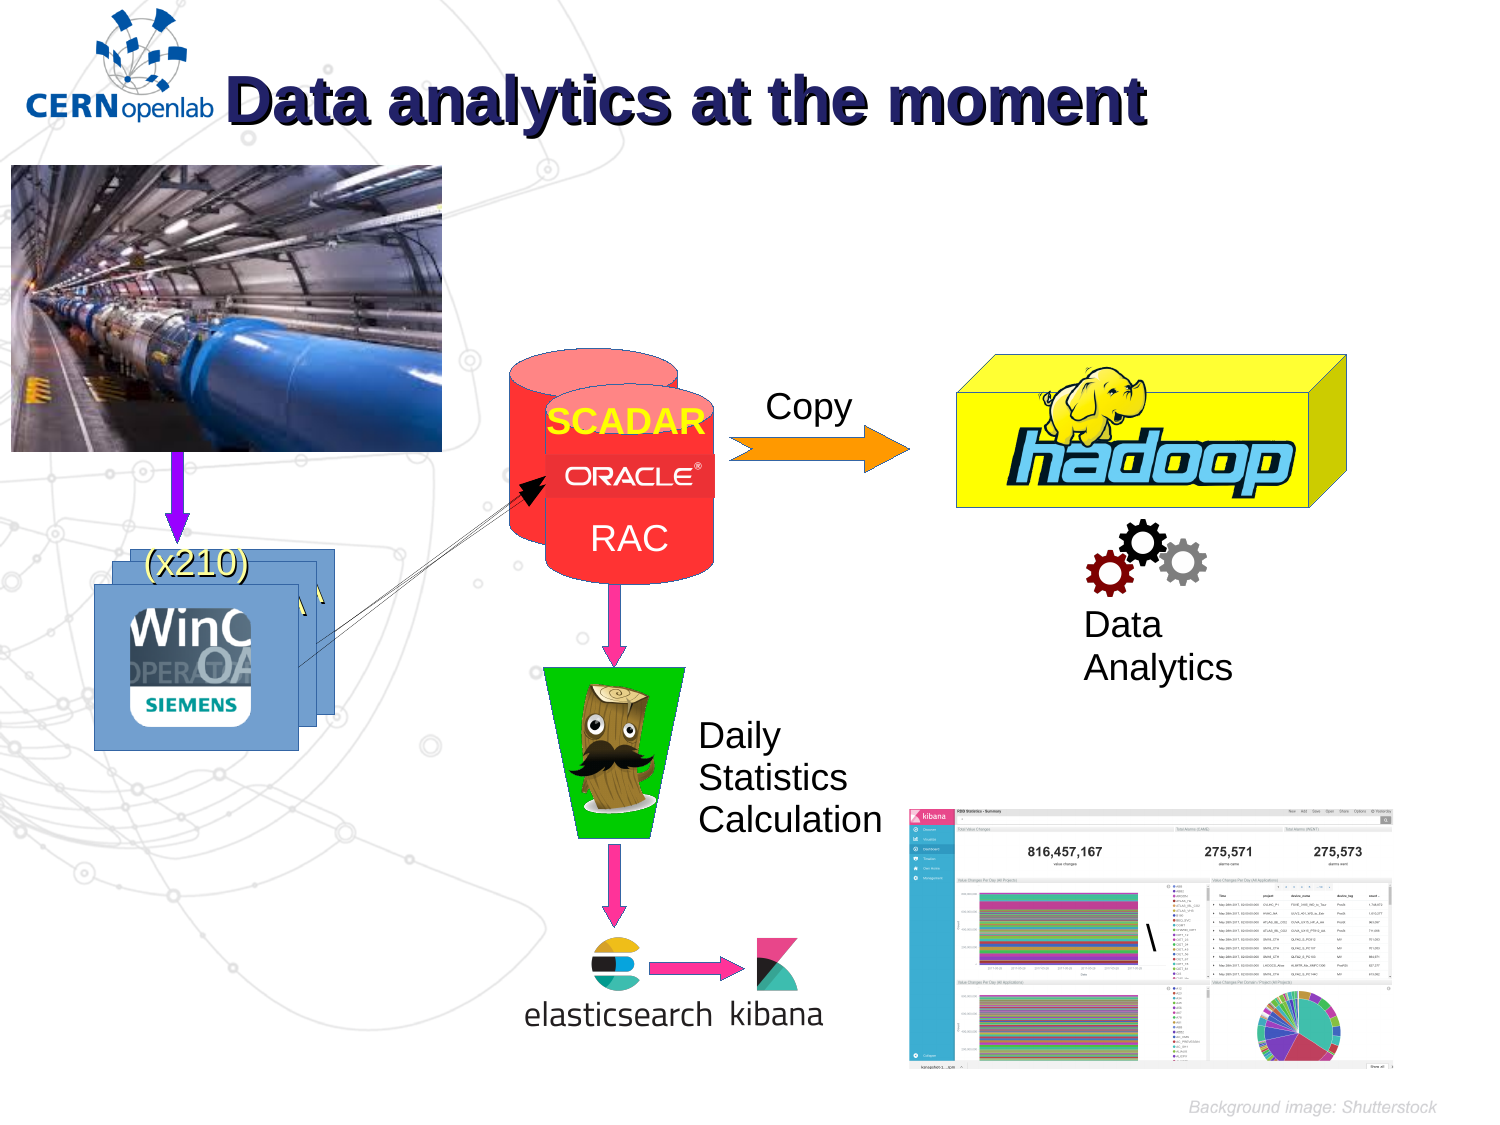

# Data analytics at the moment
RAC
SCADAR
Copy
WinCC OA
Systems
(x100)
WinCC OA
Systems
(x100)
(x210)
Data
Analytics
Daily
Statistics
Calculation
\